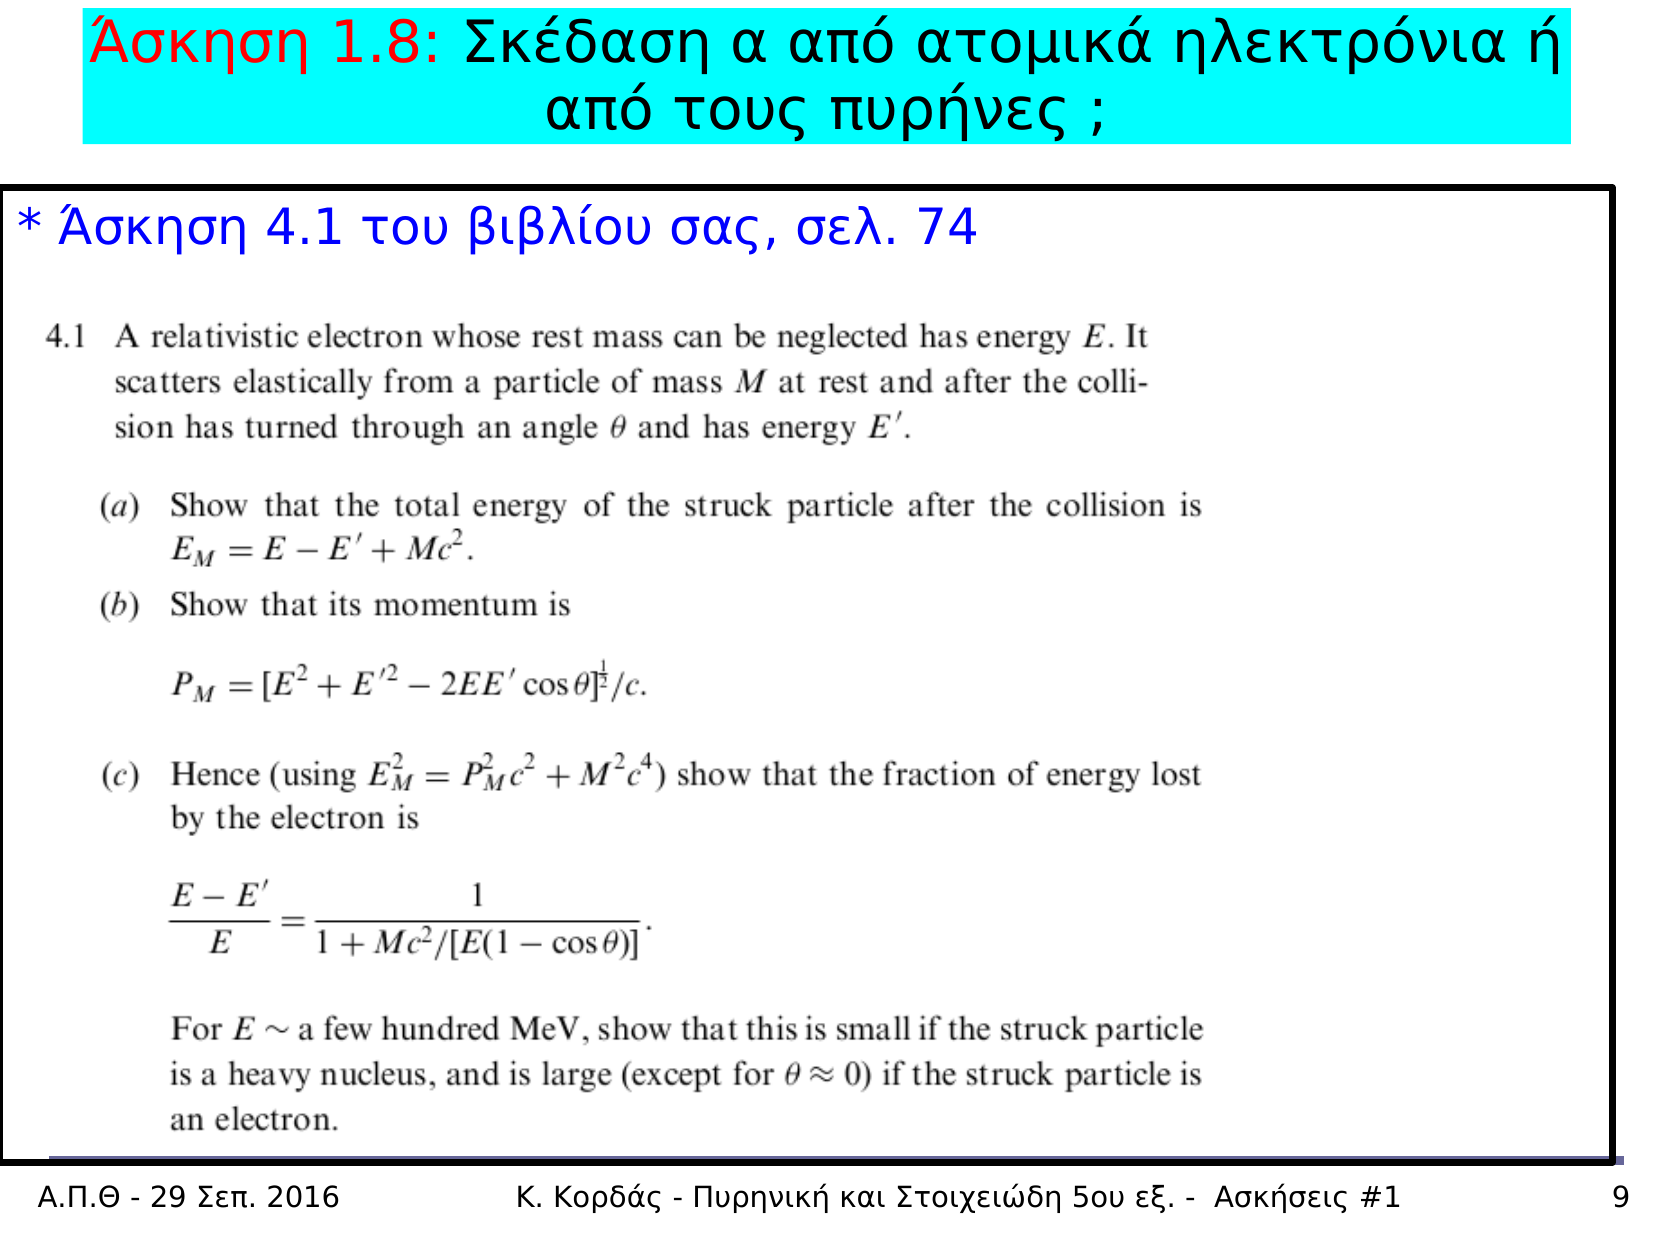

# Άσκηση 1.8: Σκέδαση α από ατομικά ηλεκτρόνια ή από τους πυρήνες ;
* Άσκηση 4.1 του βιβλίου σας, σελ. 74
Α.Π.Θ - 29 Σεπ. 2016
Κ. Κορδάς - Πυρηνική και Στοιχειώδη 5ου εξ. - Ασκήσεις #1
9